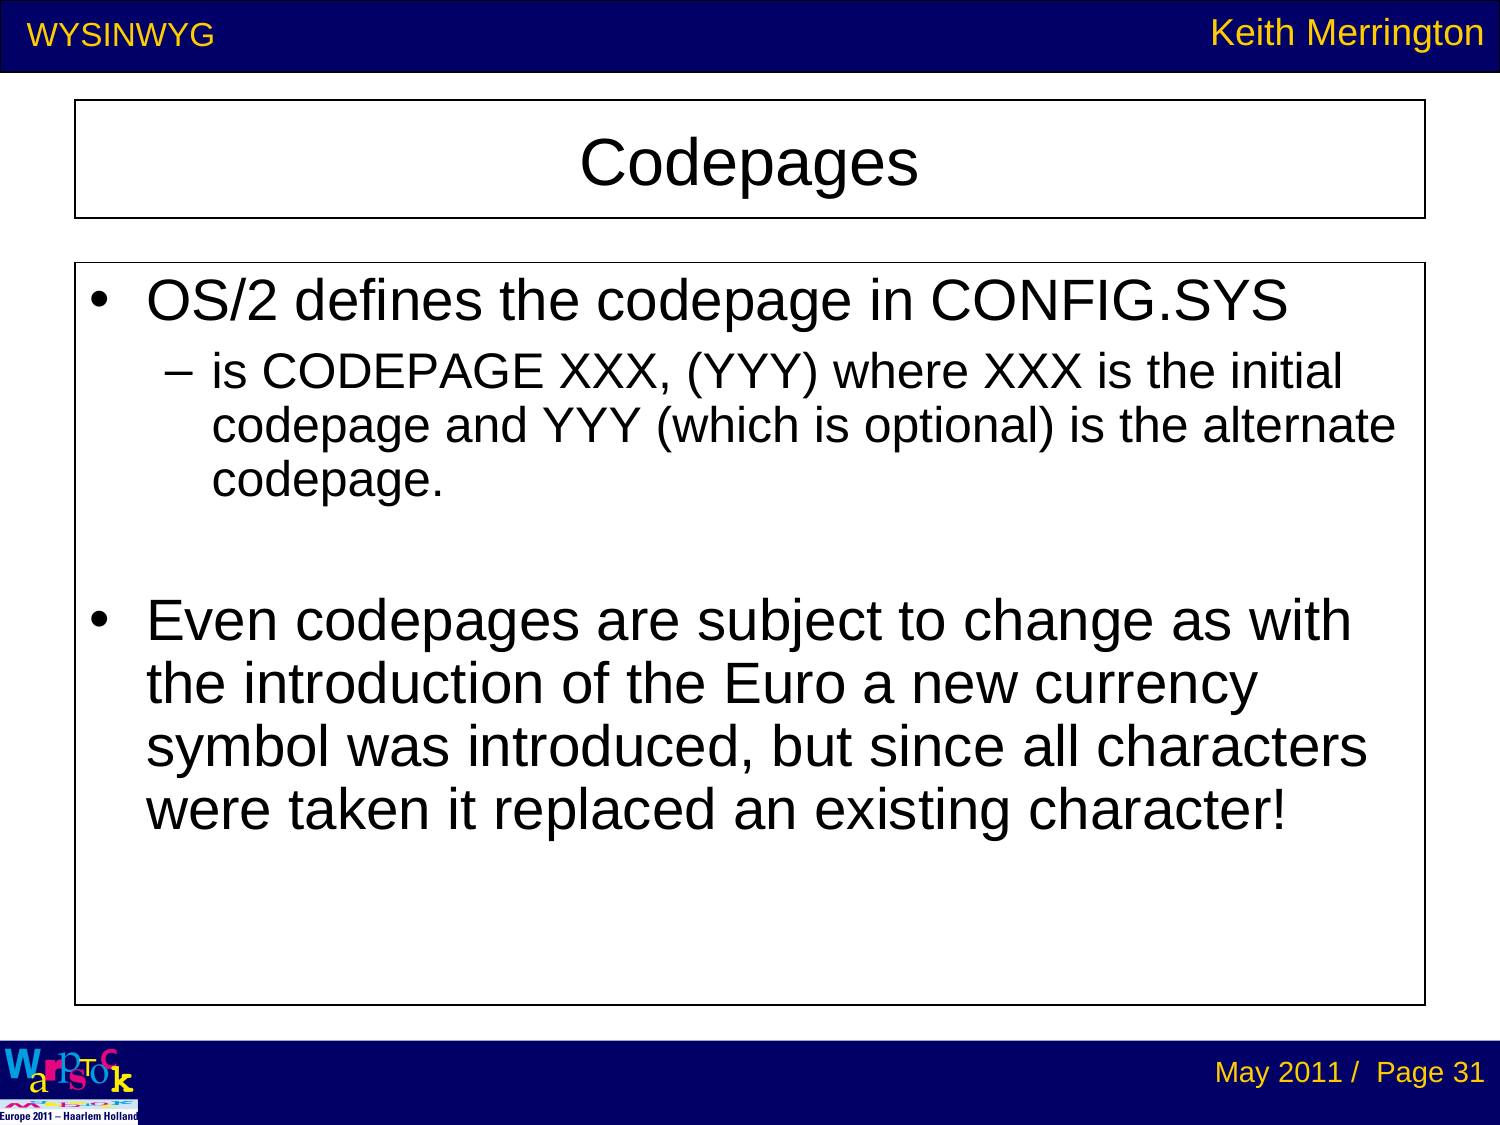

# Codepages
OS/2 defines the codepage in CONFIG.SYS
is CODEPAGE XXX, (YYY) where XXX is the initial codepage and YYY (which is optional) is the alternate codepage.
Even codepages are subject to change as with the introduction of the Euro a new currency symbol was introduced, but since all characters were taken it replaced an existing character!